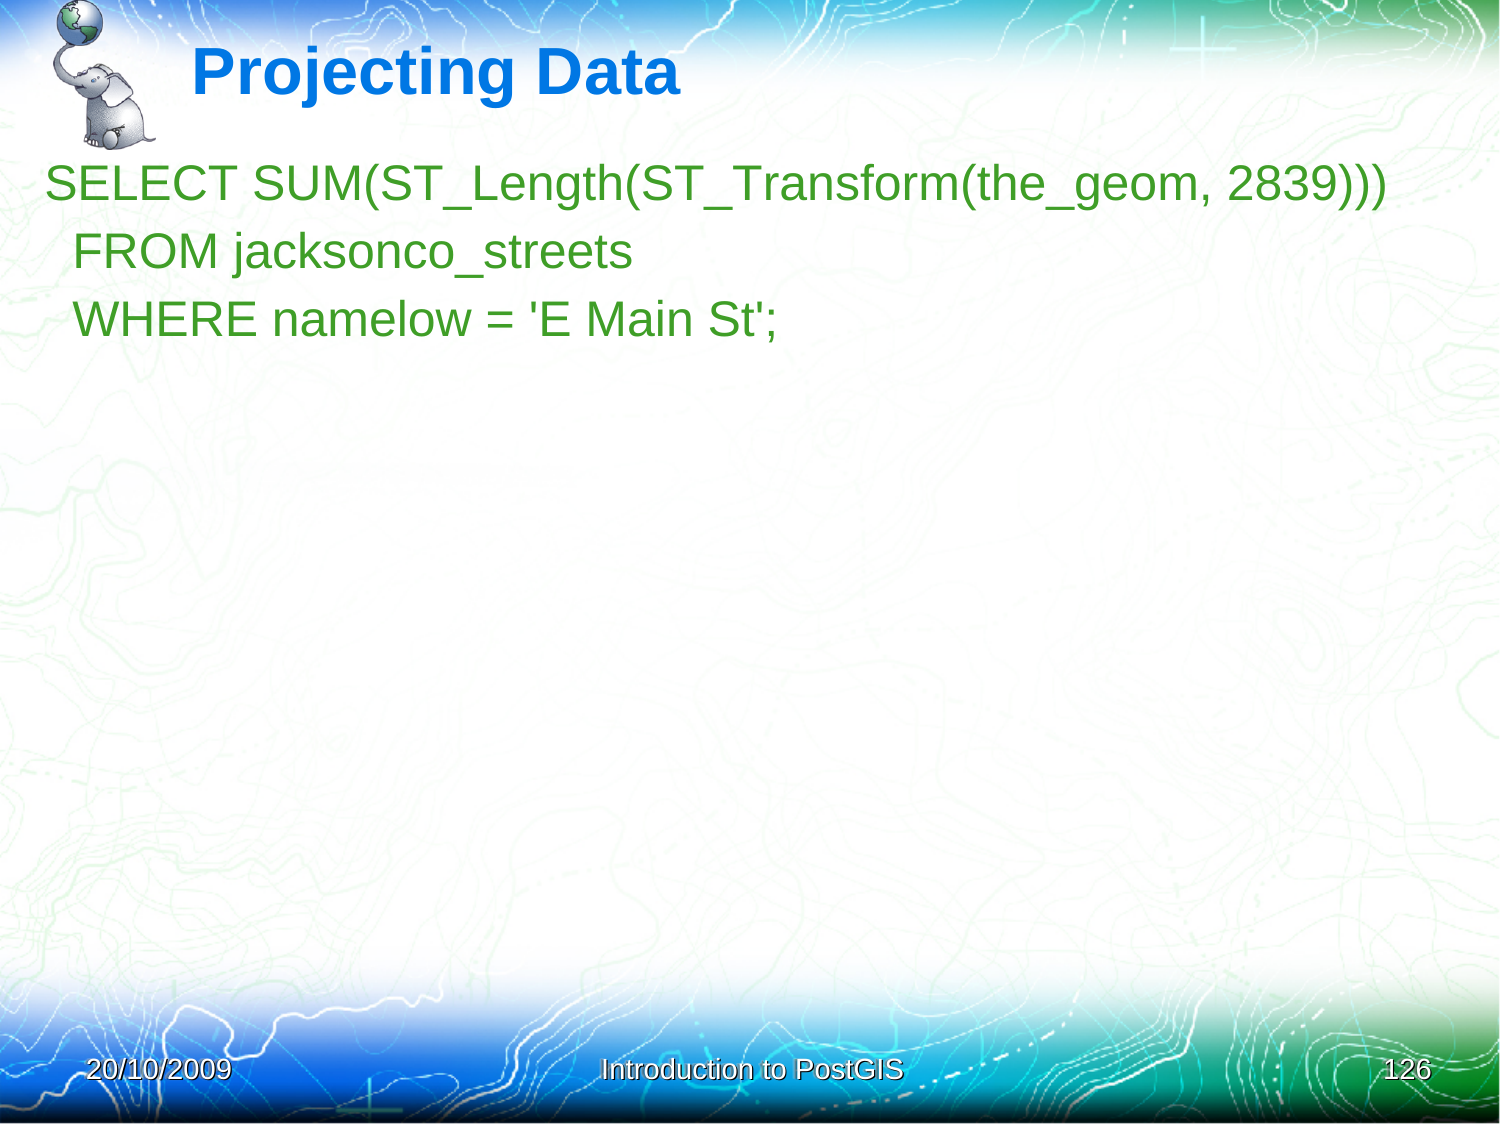

# Projecting Data
SELECT SUM(ST_Length(ST_Transform(the_geom, 2839)))
 FROM jacksonco_streets
 WHERE namelow = 'E Main St';
20/10/2009
Introduction to PostGIS
126